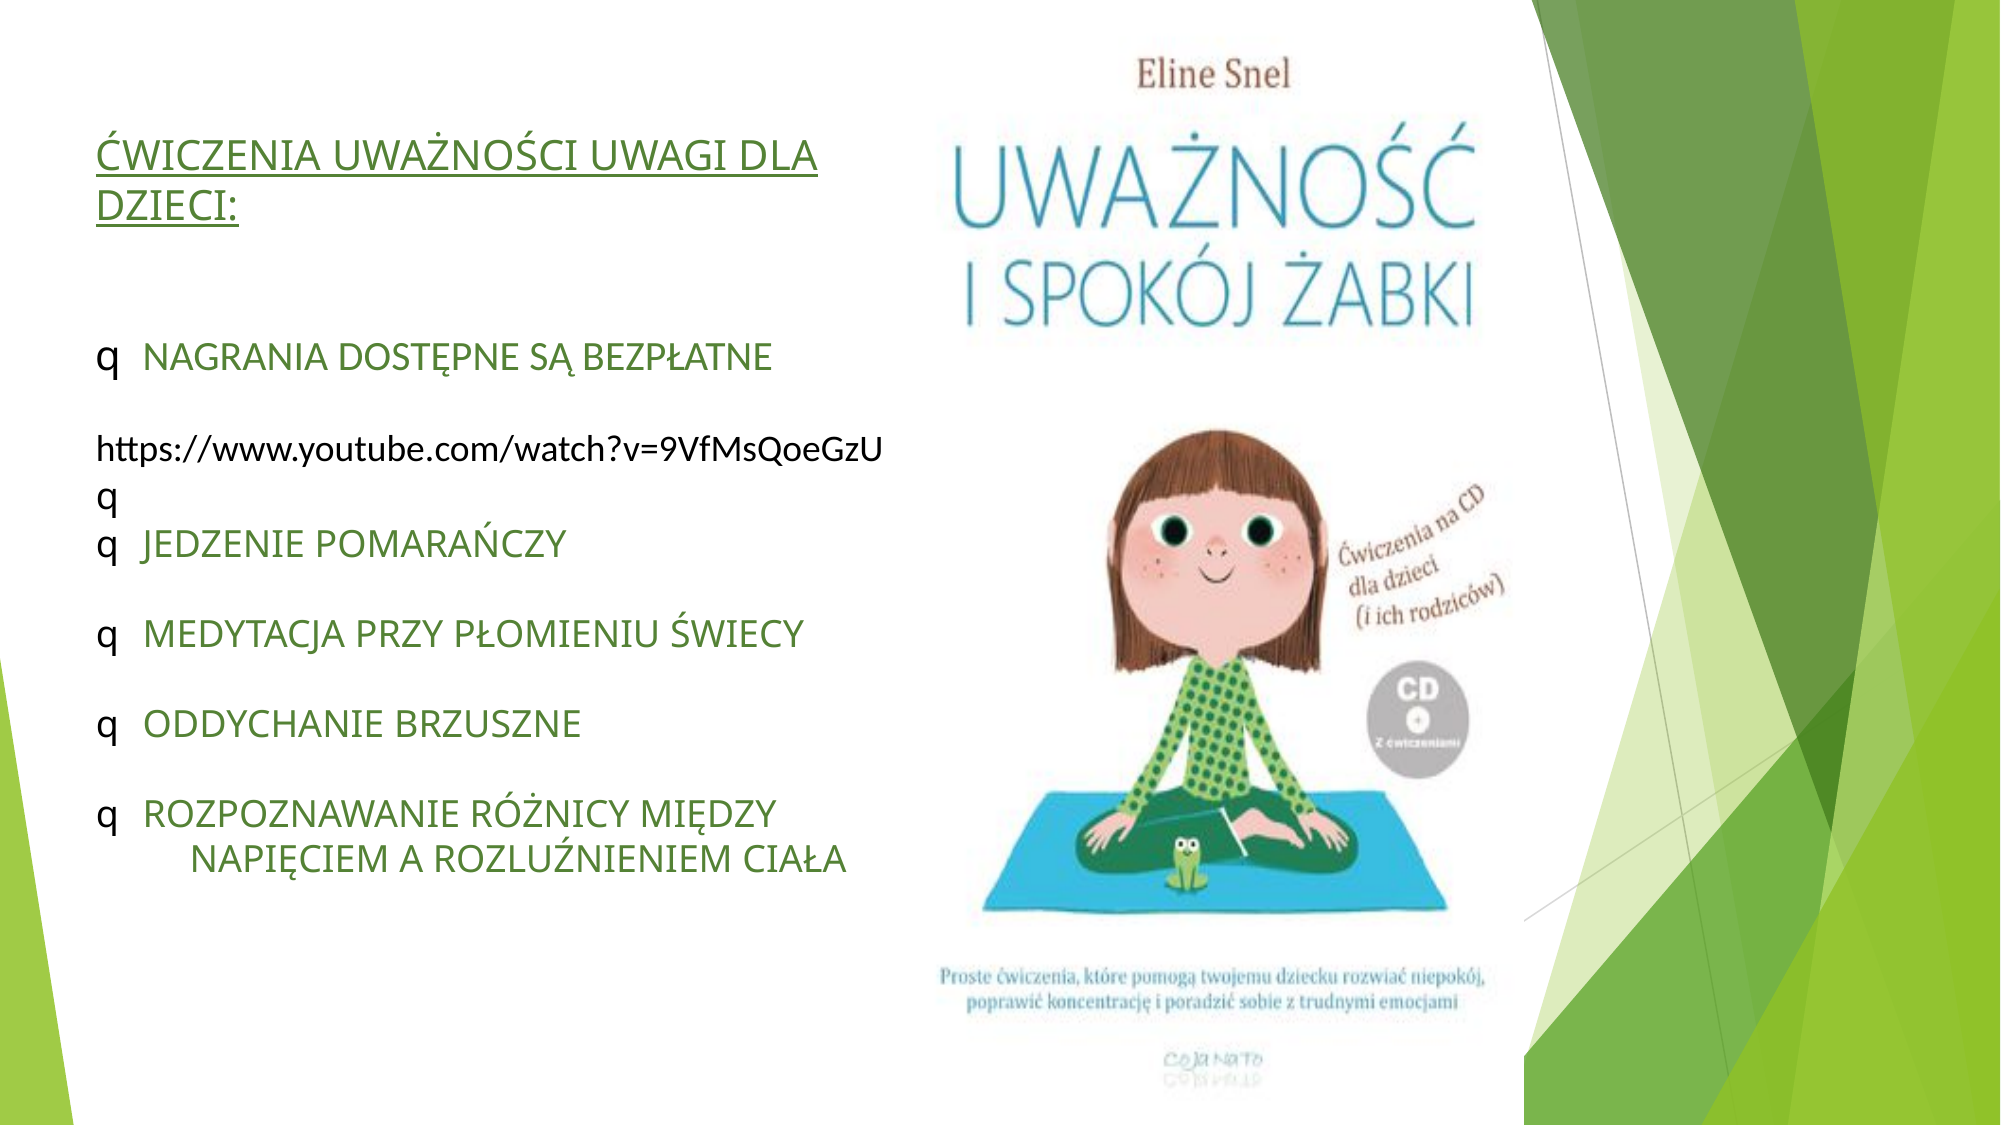

ĆWICZENIA UWAŻNOŚCI UWAGI DLA DZIECI:
NAGRANIA DOSTĘPNE SĄ BEZPŁATNE
https://www.youtube.com/watch?v=9VfMsQoeGzU
JEDZENIE POMARAŃCZY
MEDYTACJA PRZY PŁOMIENIU ŚWIECY
ODDYCHANIE BRZUSZNE
ROZPOZNAWANIE RÓŻNICY MIĘDZY NAPIĘCIEM A ROZLUŹNIENIEM CIAŁA